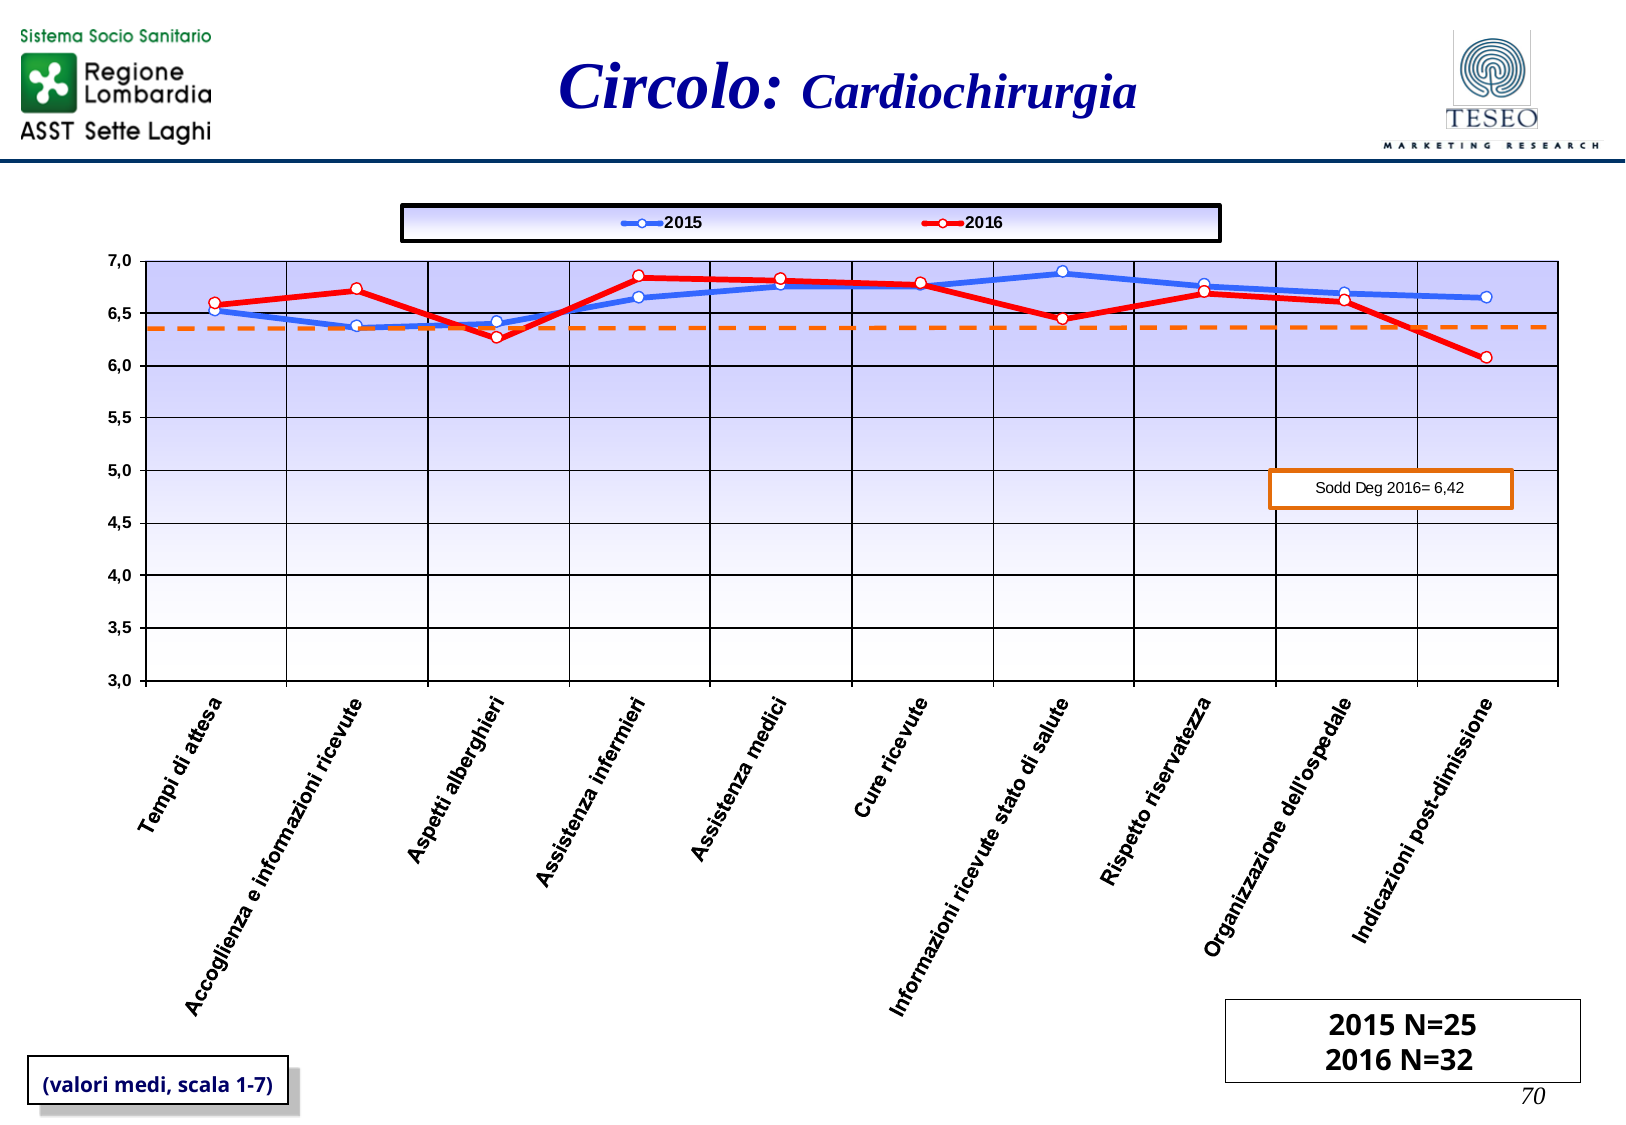

Circolo: Cardiochirurgia
2015 N=25
2016 N=32
(valori medi, scala 1-7)